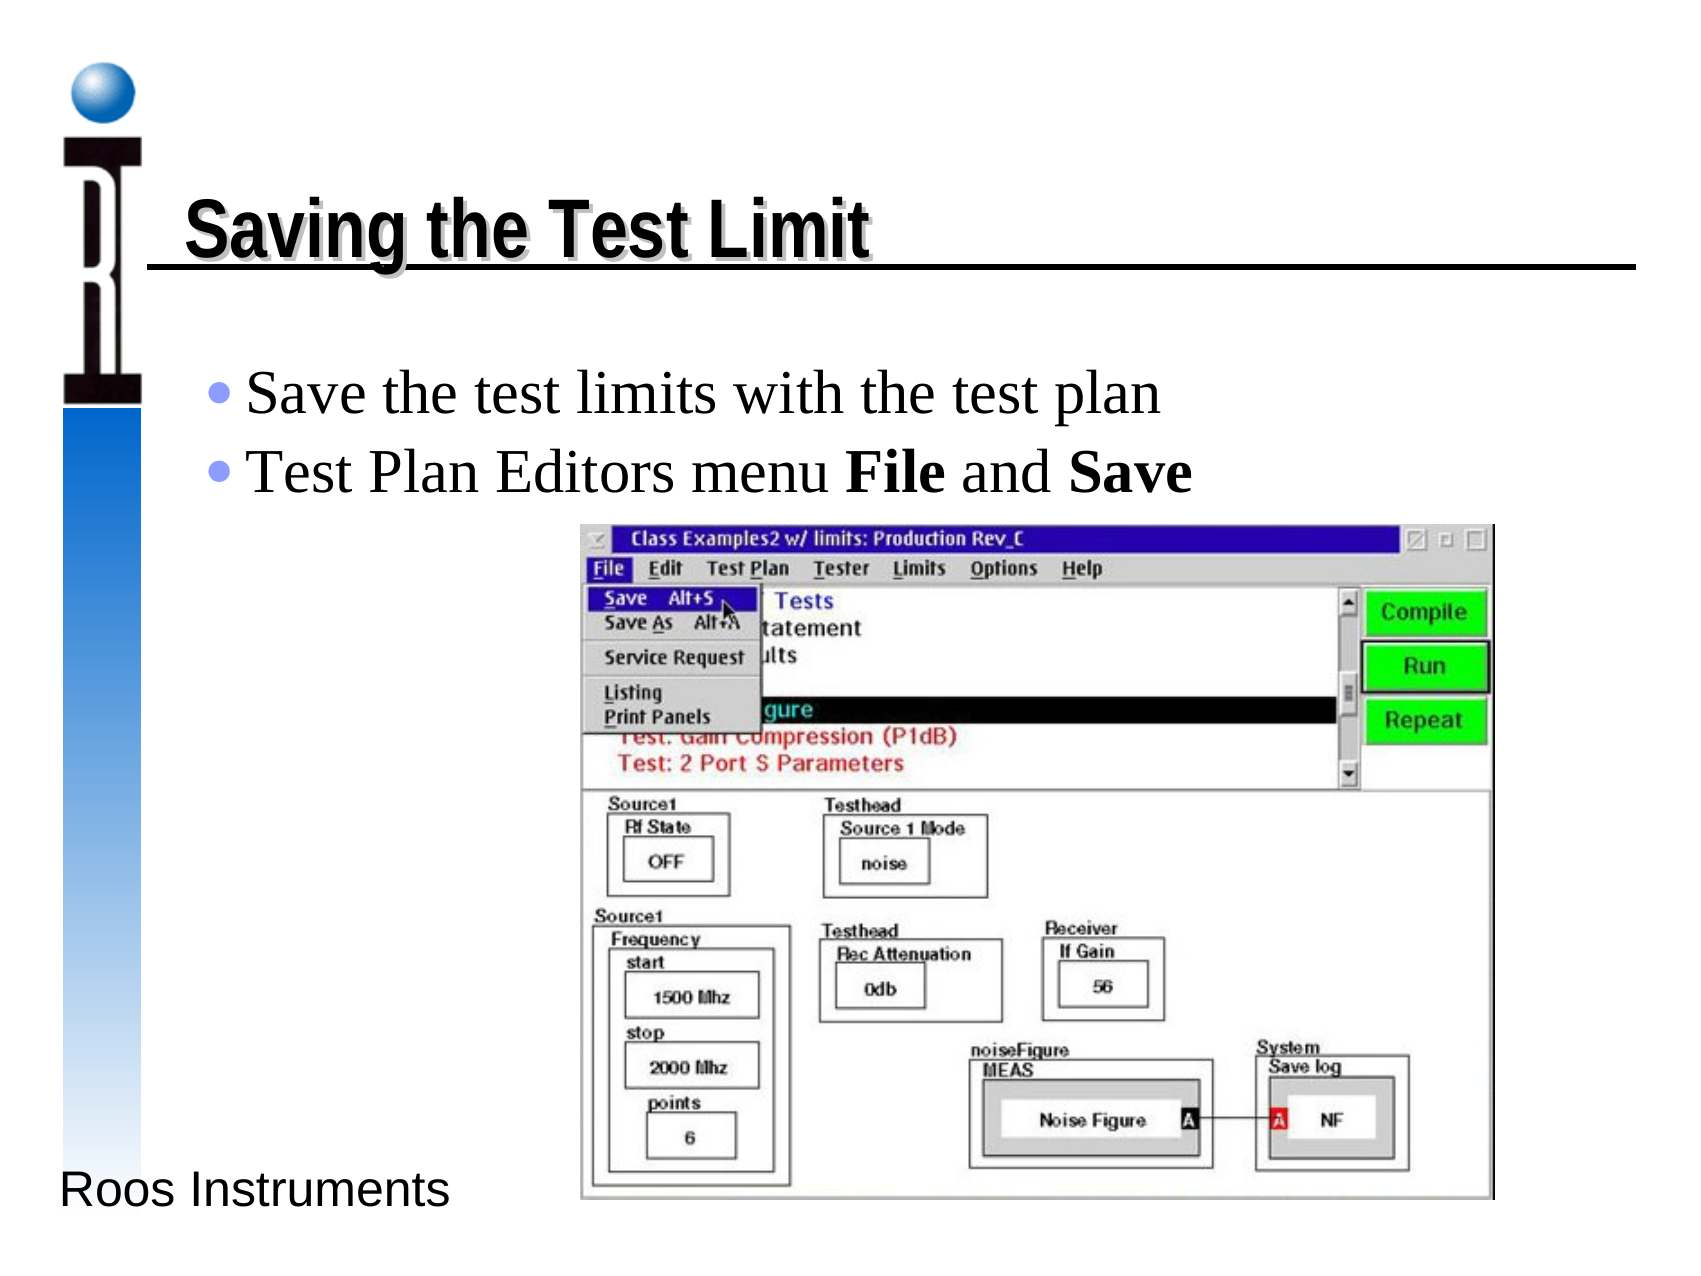

Saving the Test Limit
Save the test limits with the test plan
Test Plan Editors menu File and Save